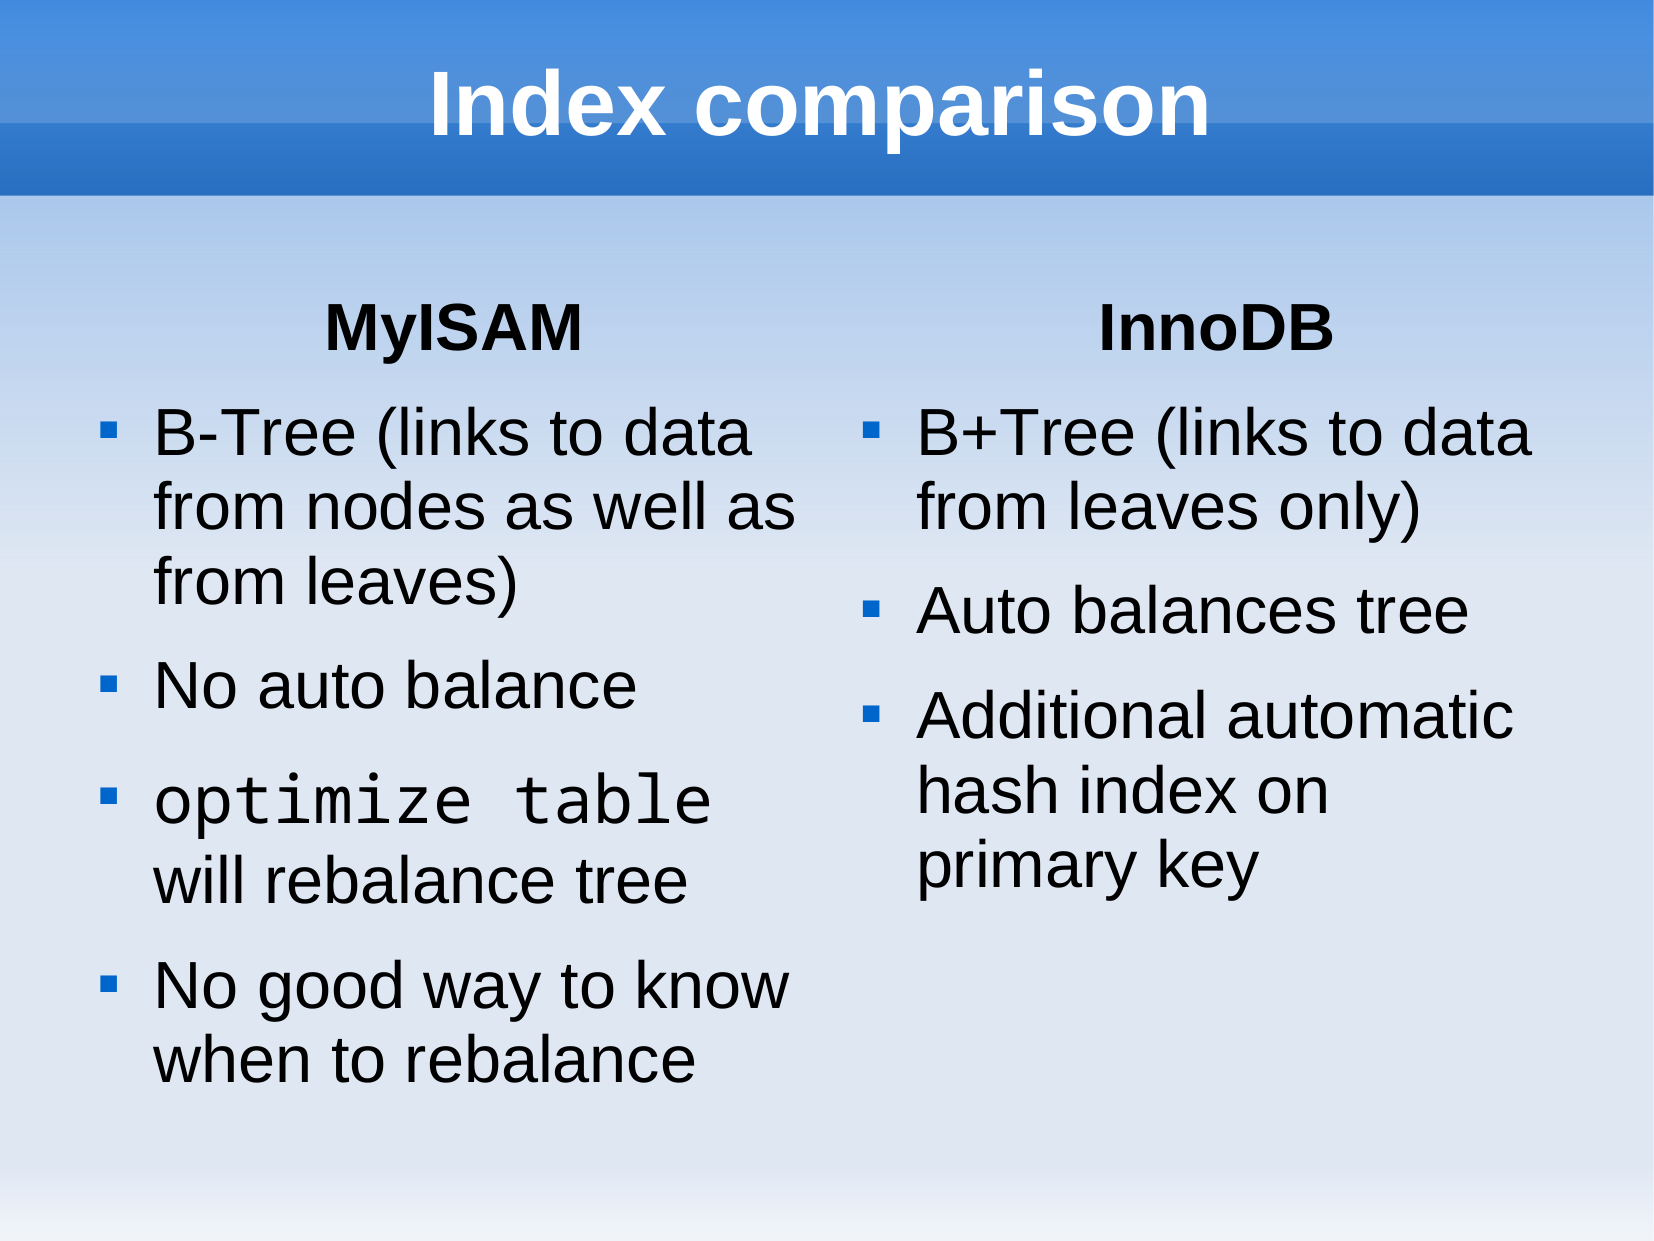

# Index comparison
MyISAM
B-Tree (links to data from nodes as well as from leaves)
No auto balance
optimize table will rebalance tree
No good way to know when to rebalance
InnoDB
B+Tree (links to data from leaves only)
Auto balances tree
Additional automatic hash index on primary key